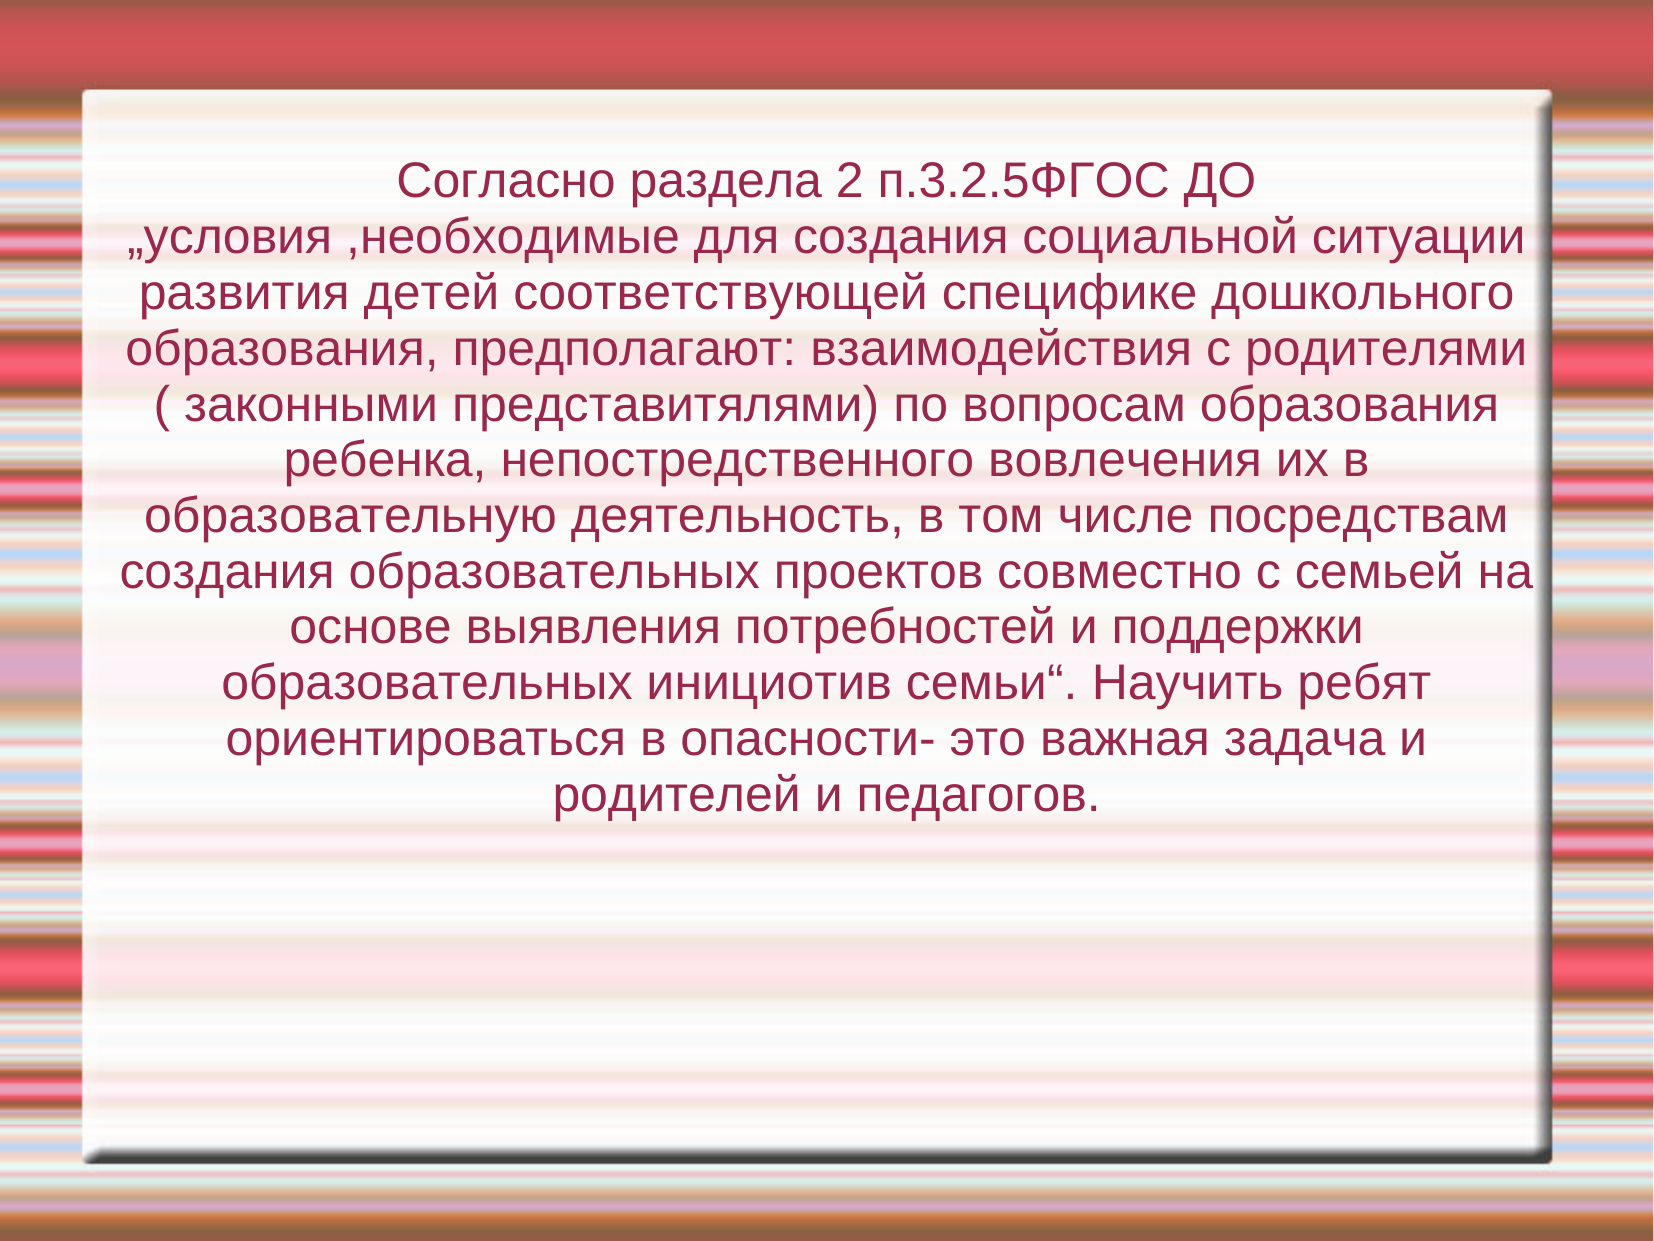

# Согласно раздела 2 п.3.2.5ФГОС ДО „условия ,необходимые для создания социальной ситуации развития детей соответствующей специфике дошкольного образования, предполагают: взаимодействия с родителями ( законными представитялями) по вопросам образования ребенка, непостредственного вовлечения их в образовательную деятельность, в том числе посредствам создания образовательных проектов совместно с семьей на основе выявления потребностей и поддержки образовательных инициотив семьи“. Научить ребят ориентироваться в опасности- это важная задача и родителей и педагогов.